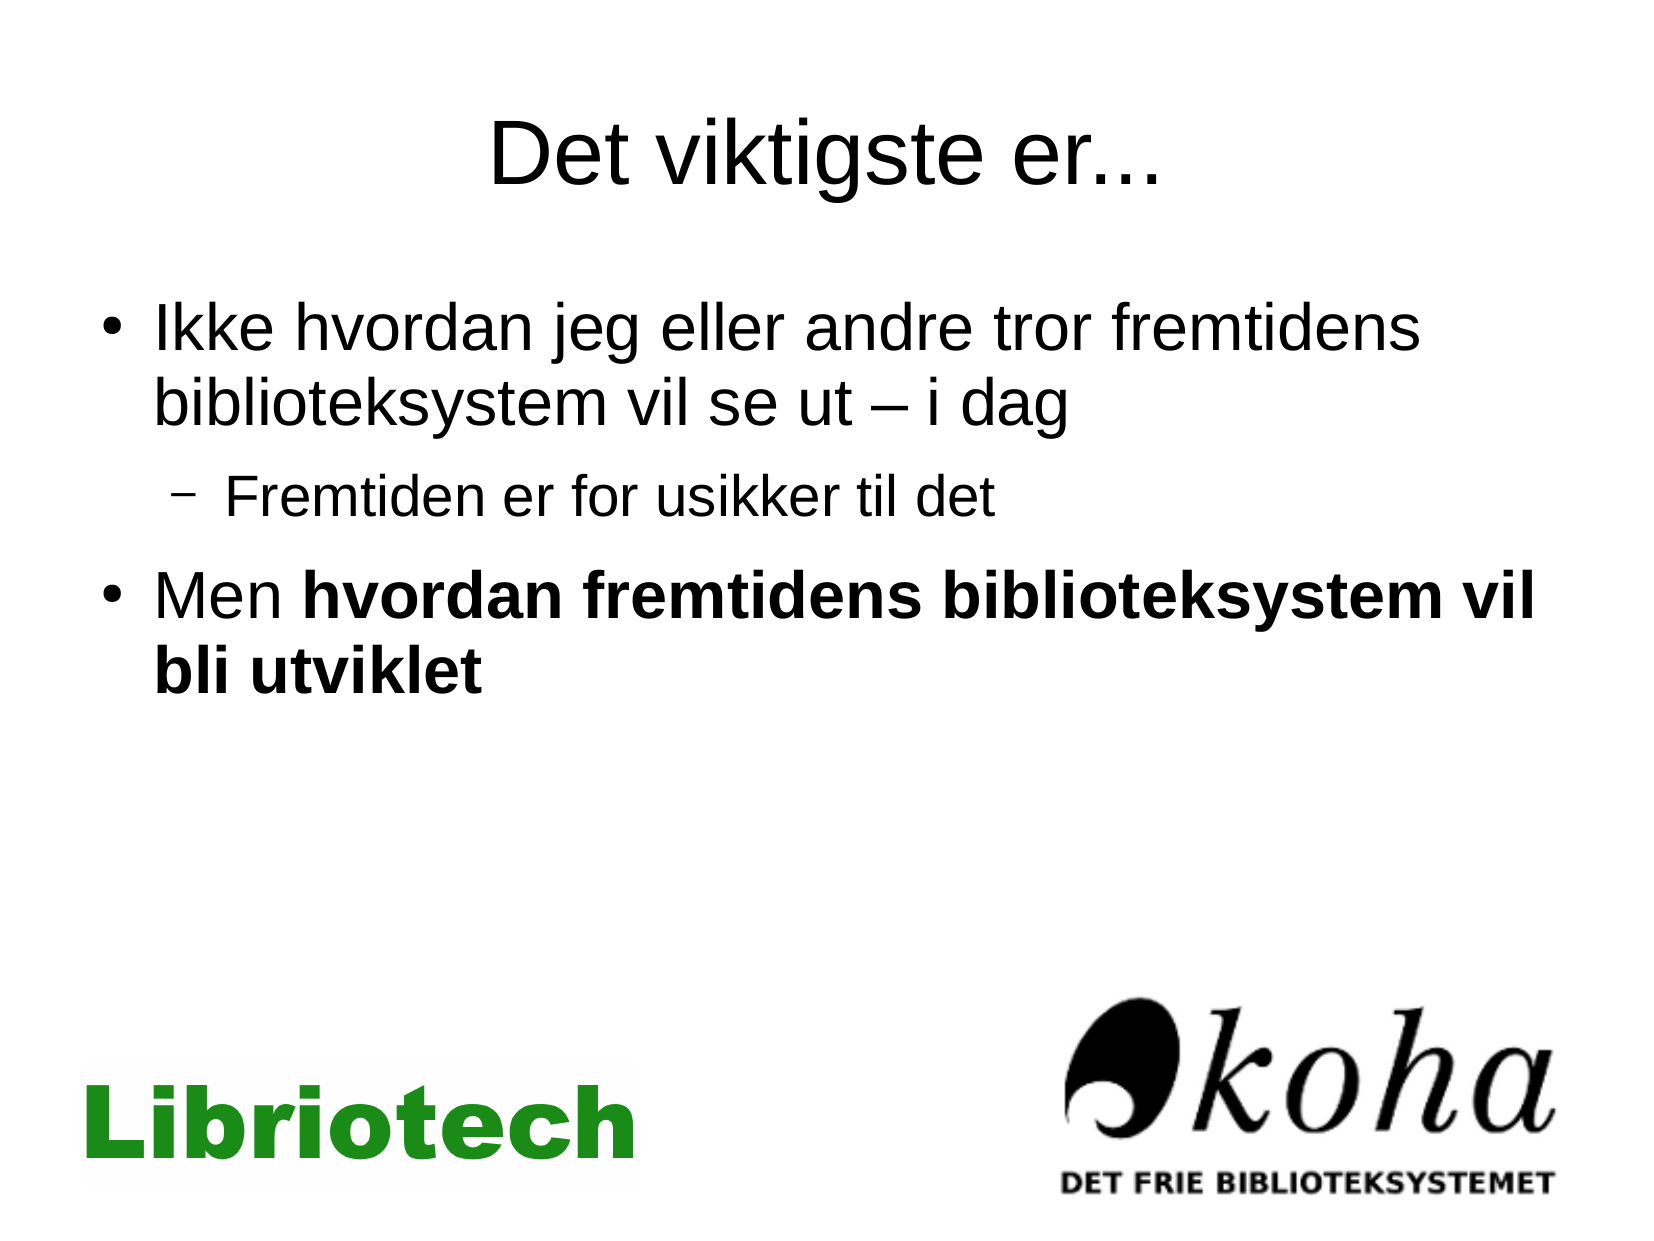

# Det viktigste er...
Ikke hvordan jeg eller andre tror fremtidens biblioteksystem vil se ut – i dag
Fremtiden er for usikker til det
Men hvordan fremtidens biblioteksystem vil bli utviklet